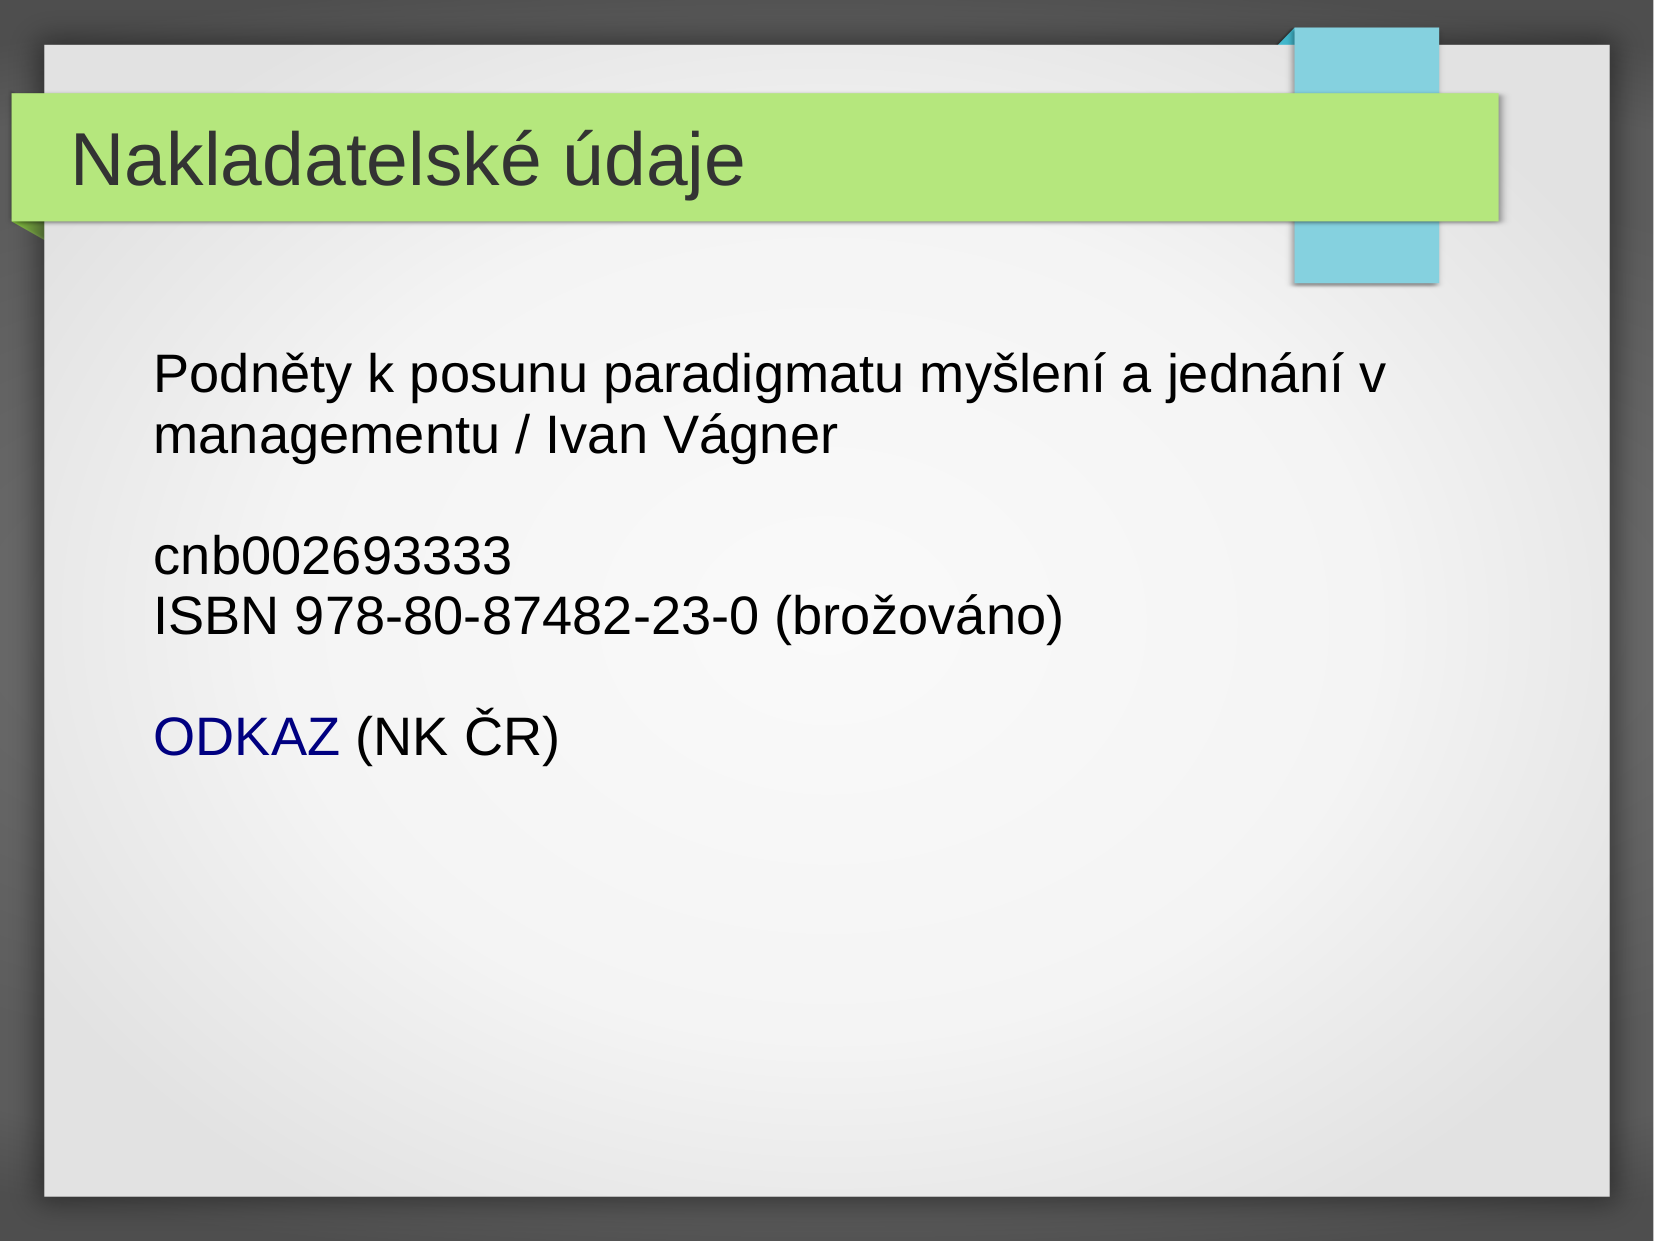

# Nakladatelské údaje
Podněty k posunu paradigmatu myšlení a jednání v managementu / Ivan Vágner
cnb002693333
ISBN 978-80-87482-23-0 (brožováno)
ODKAZ (NK ČR)